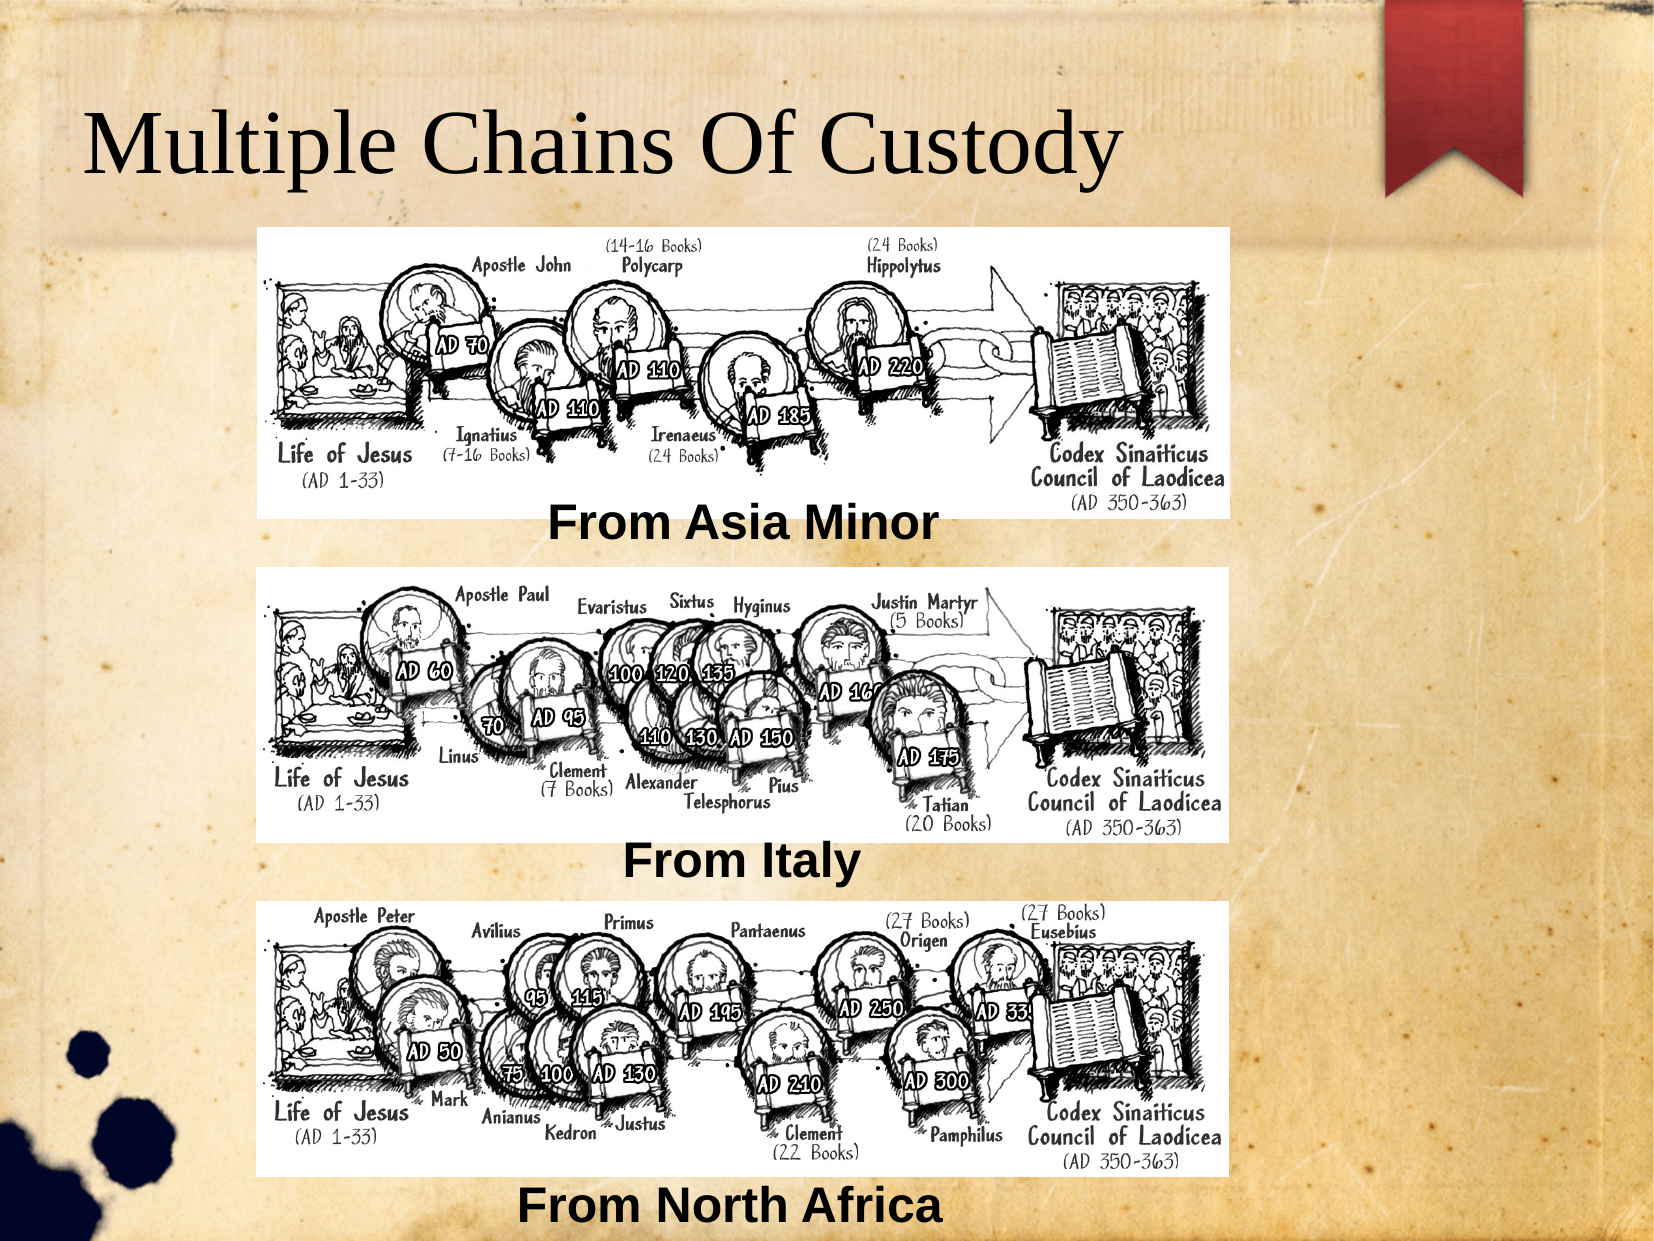

# Multiple Chains Of Custody
From Asia Minor
From Italy
From North Africa